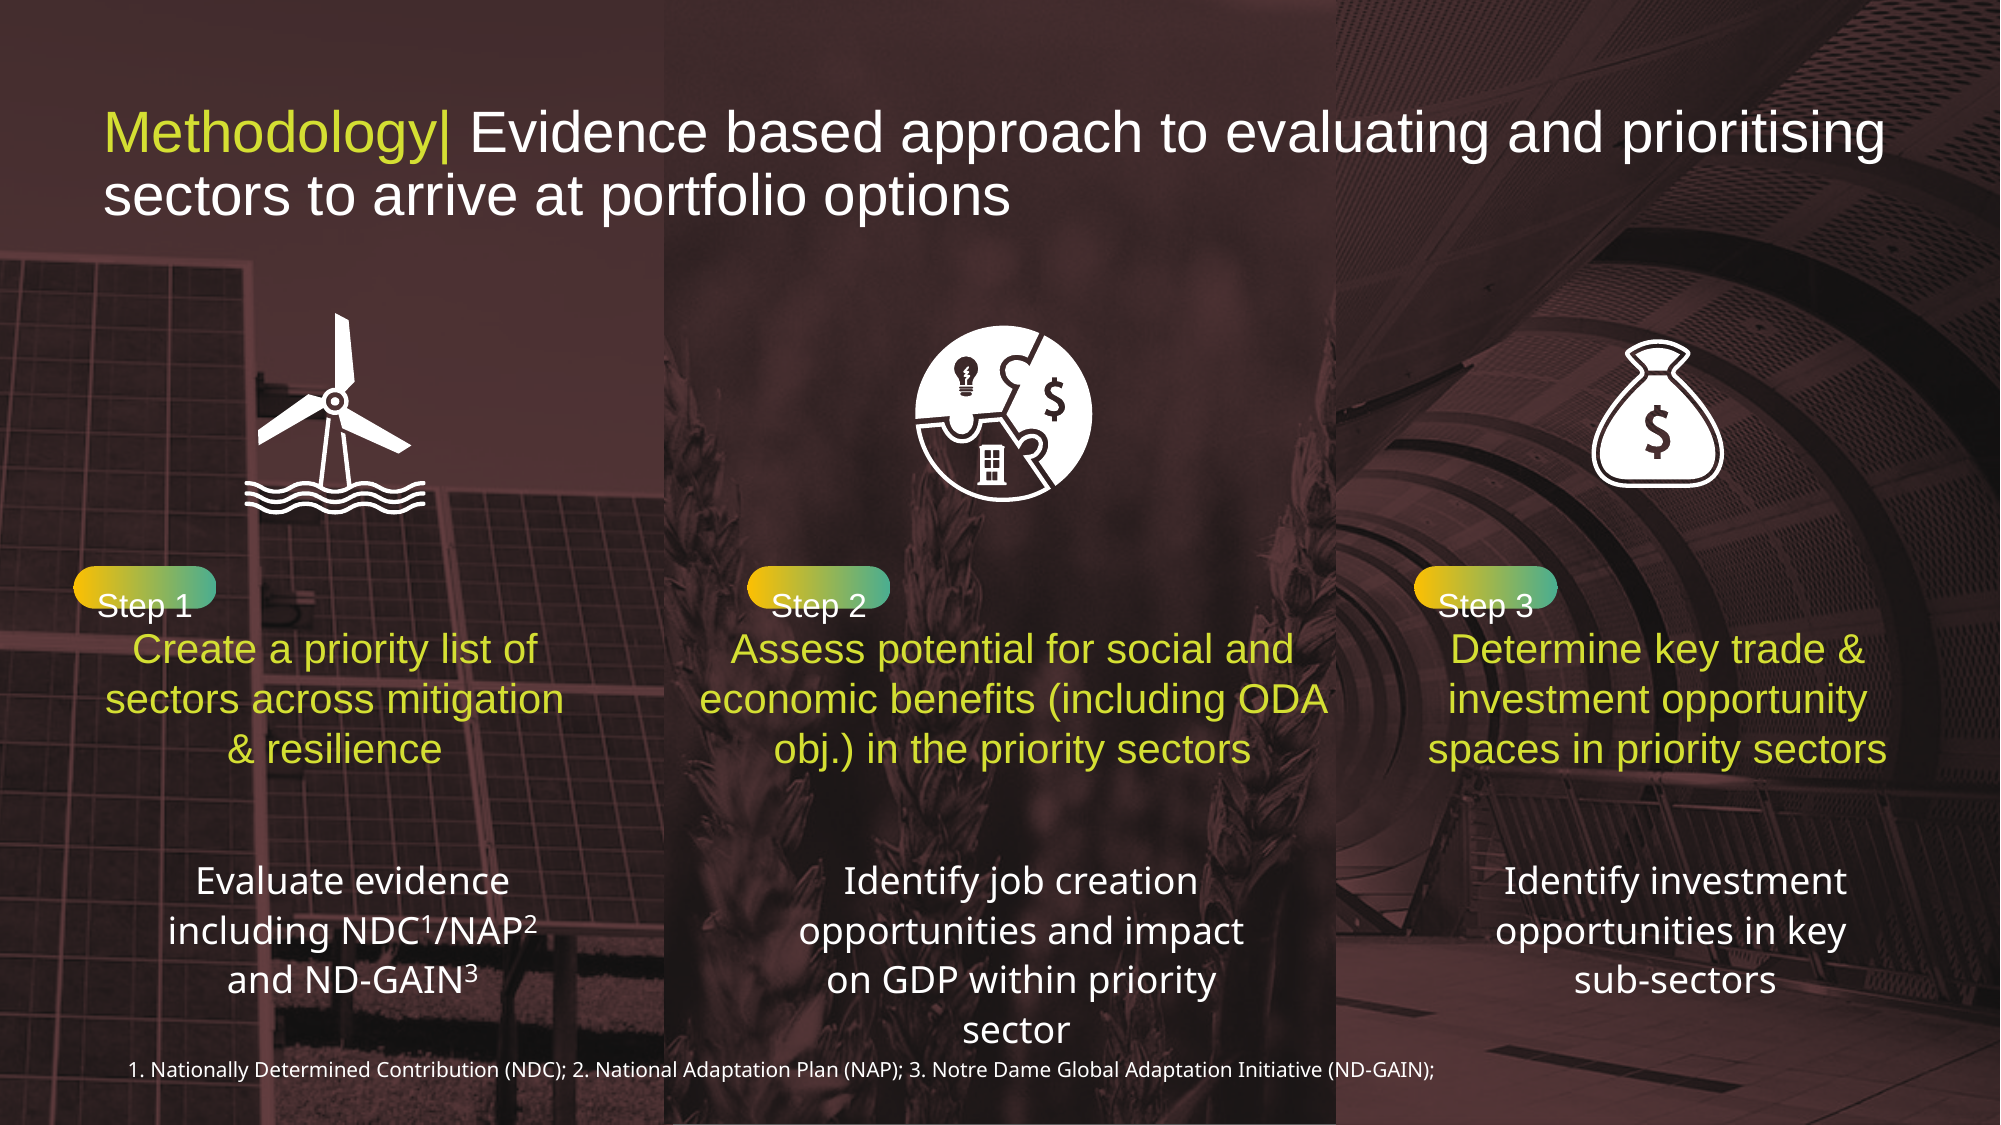

Methodology| Evidence based approach to evaluating and prioritising sectors to arrive at portfolio options
Step 1
Step 2
Step 3
Create a priority list of sectors across mitigation & resilience
Assess potential for social and economic benefits (including ODA obj.) in the priority sectors
Determine key trade & investment opportunity spaces in priority sectors
Evaluate evidence including NDC1/NAP2 and ND-GAIN3
Identify job creation opportunities and impact on GDP within priority sector
Identify investment opportunities in key
sub-sectors
1. Nationally Determined Contribution (NDC); 2. National Adaptation Plan (NAP); 3. Notre Dame Global Adaptation Initiative (ND-GAIN);